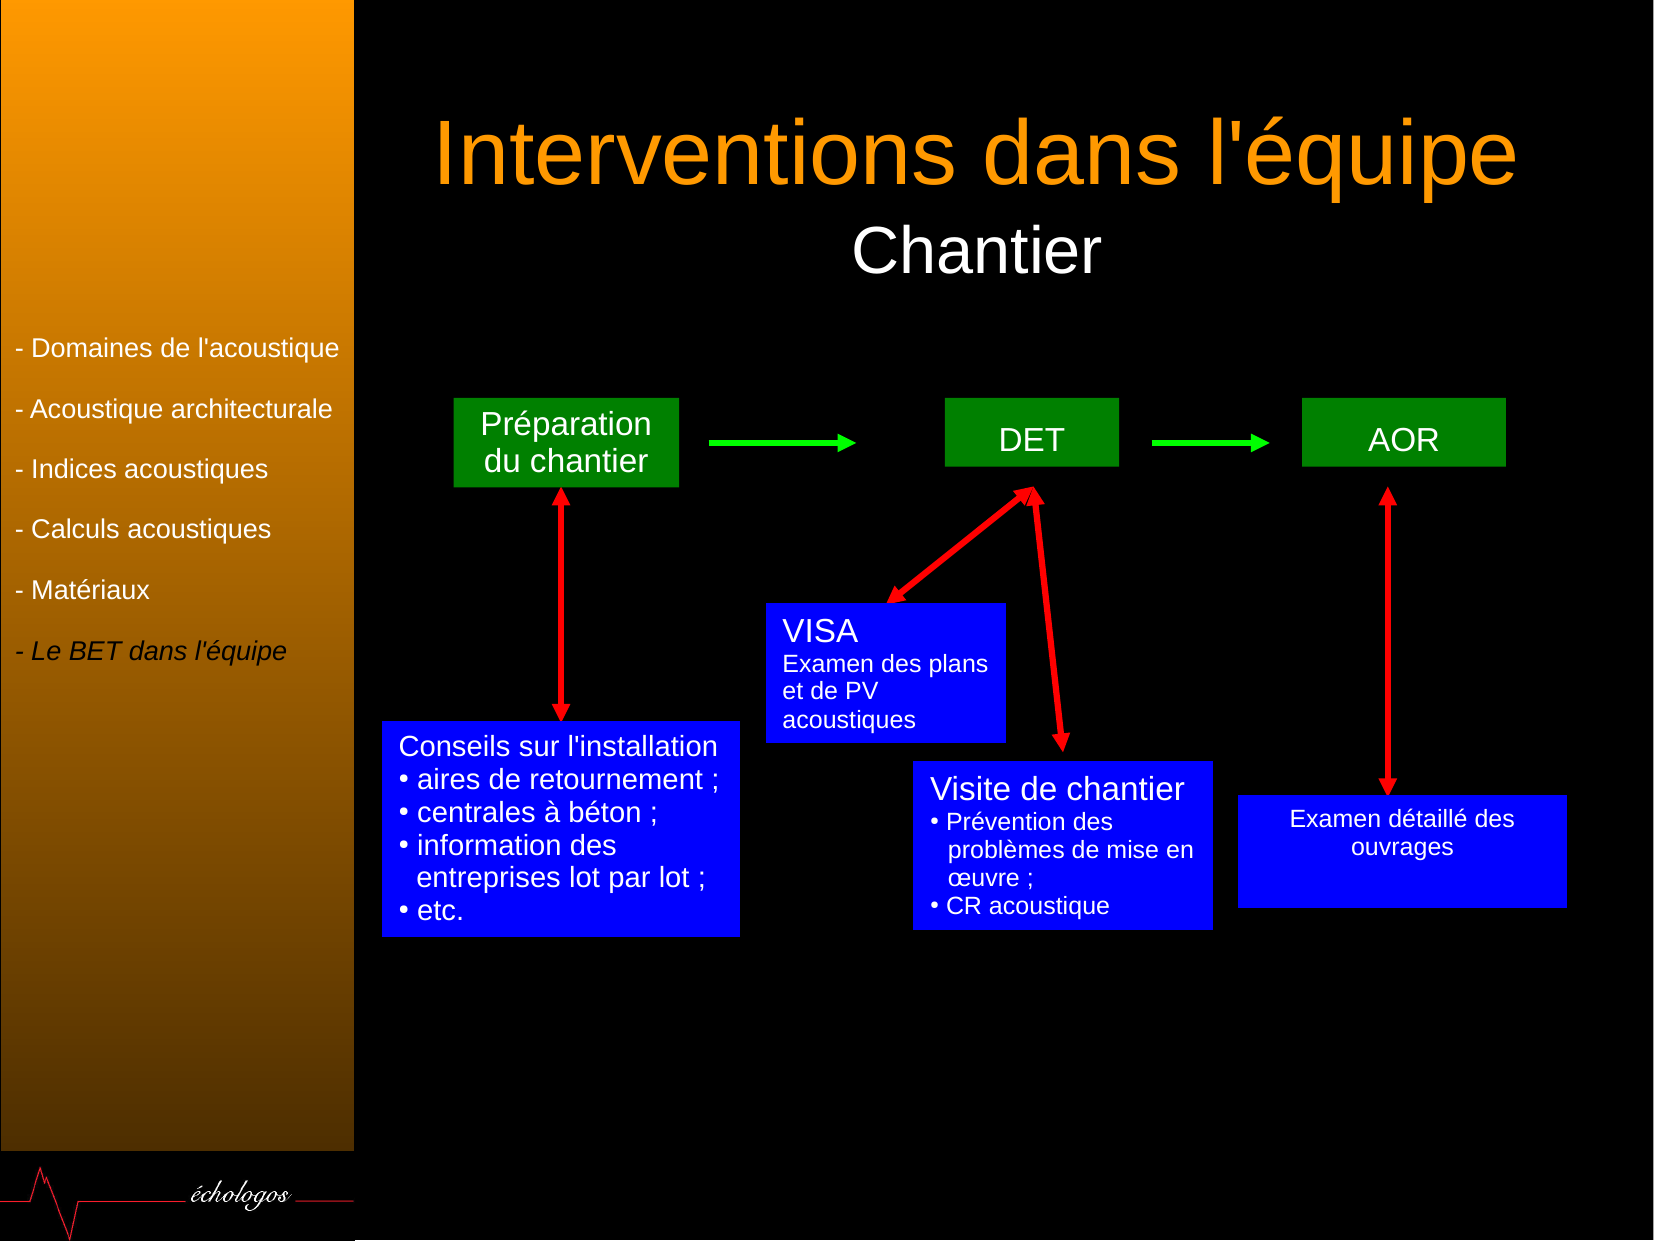

# Interventions dans l'équipe
Chantier
- Domaines de l'acoustique
- Acoustique architecturale
- Indices acoustiques
- Calculs acoustiques
- Matériaux
- Le BET dans l'équipe
Préparation du chantier
Conseils sur l'installation
 aires de retournement ;
 centrales à béton ;
 information des entreprises lot par lot ;
 etc.
DET
VISA
Examen des plans et de PV acoustiques
Visite de chantier
 Prévention des problèmes de mise en œuvre ;
 CR acoustique
AOR
Examen détaillé des ouvrages